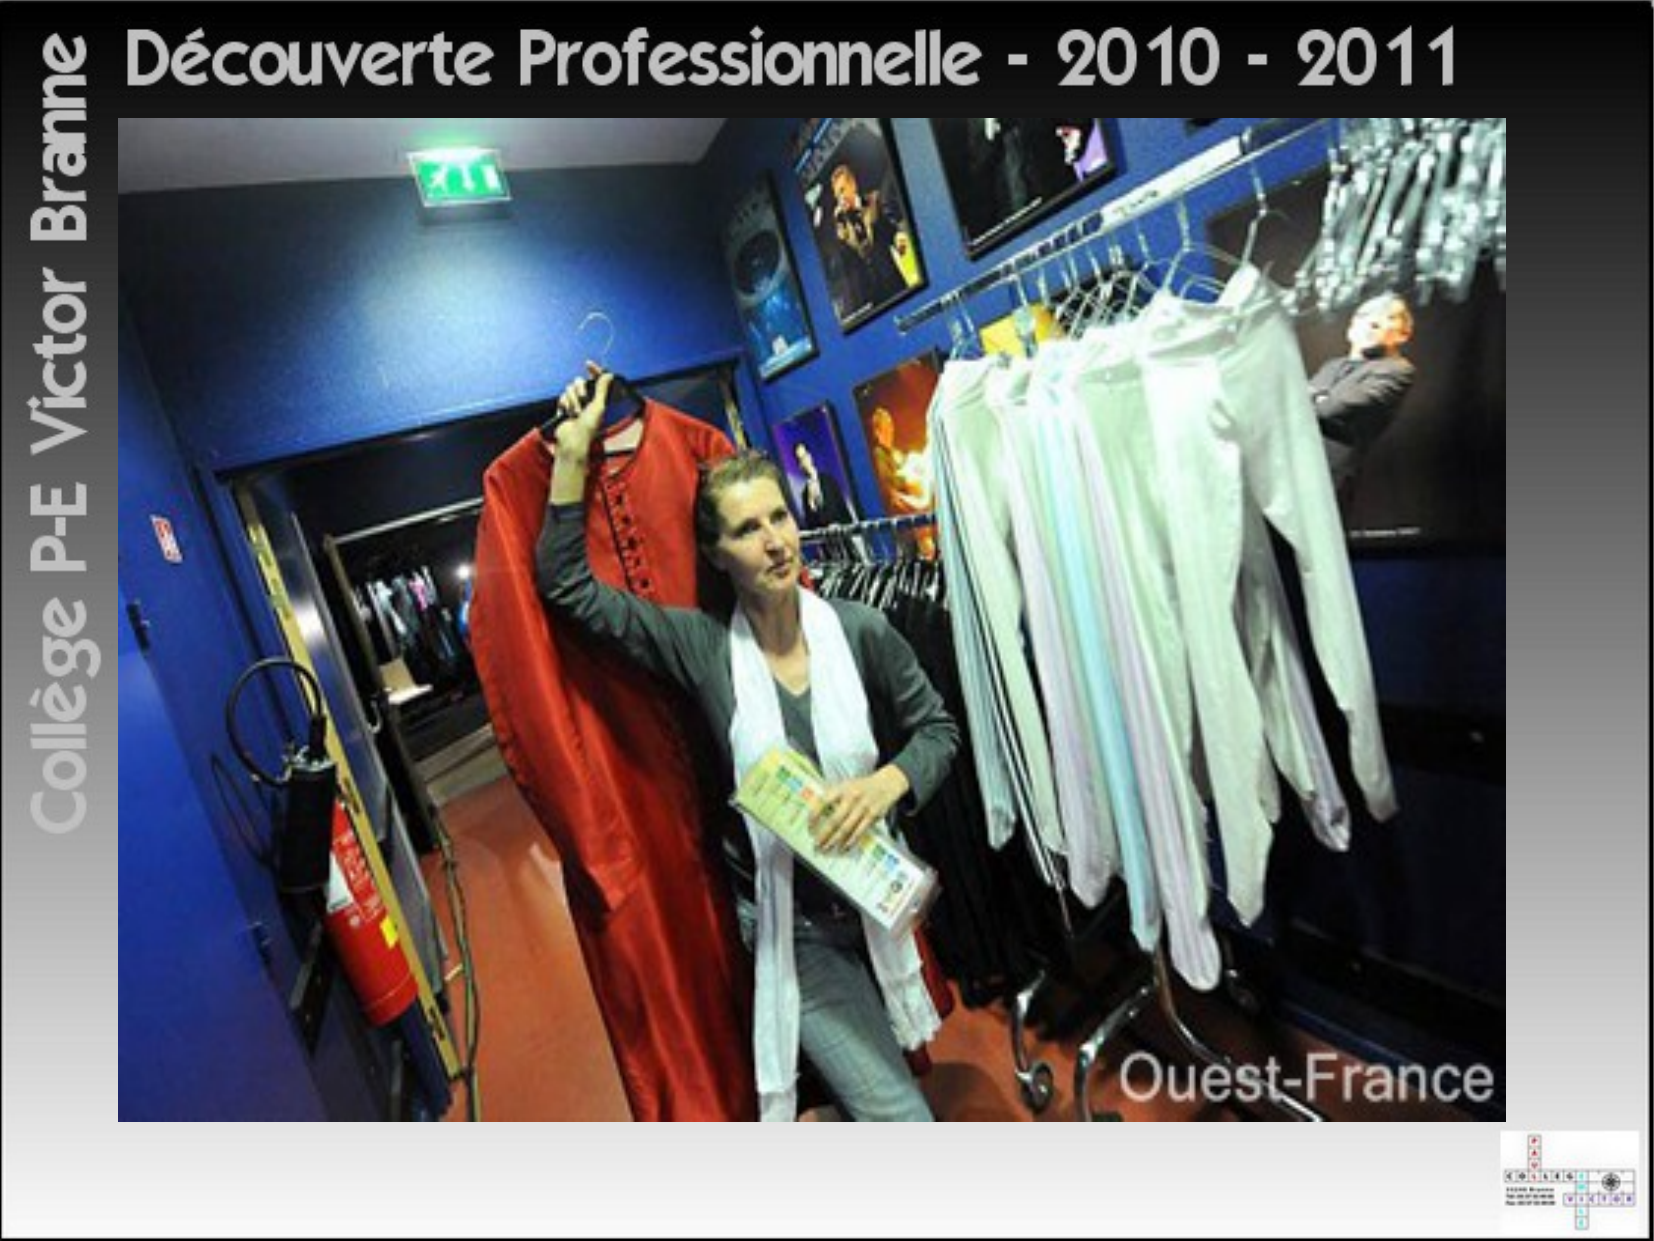

* Fabrique et entretient les costumes (contemporains, historiques, grotesques) pour des spectacles, des tournages selon les impératifs de la production. Habille des interprètes (comédiens, chanteurs, danseurs, ...), des intervenants (présentateurs, animateurs, ...), des mannequins selon la chronologie des tournages, des spectacles, des défilés.
 * Peut concevoir des costumes.
 * Peut coordonner une équipe.